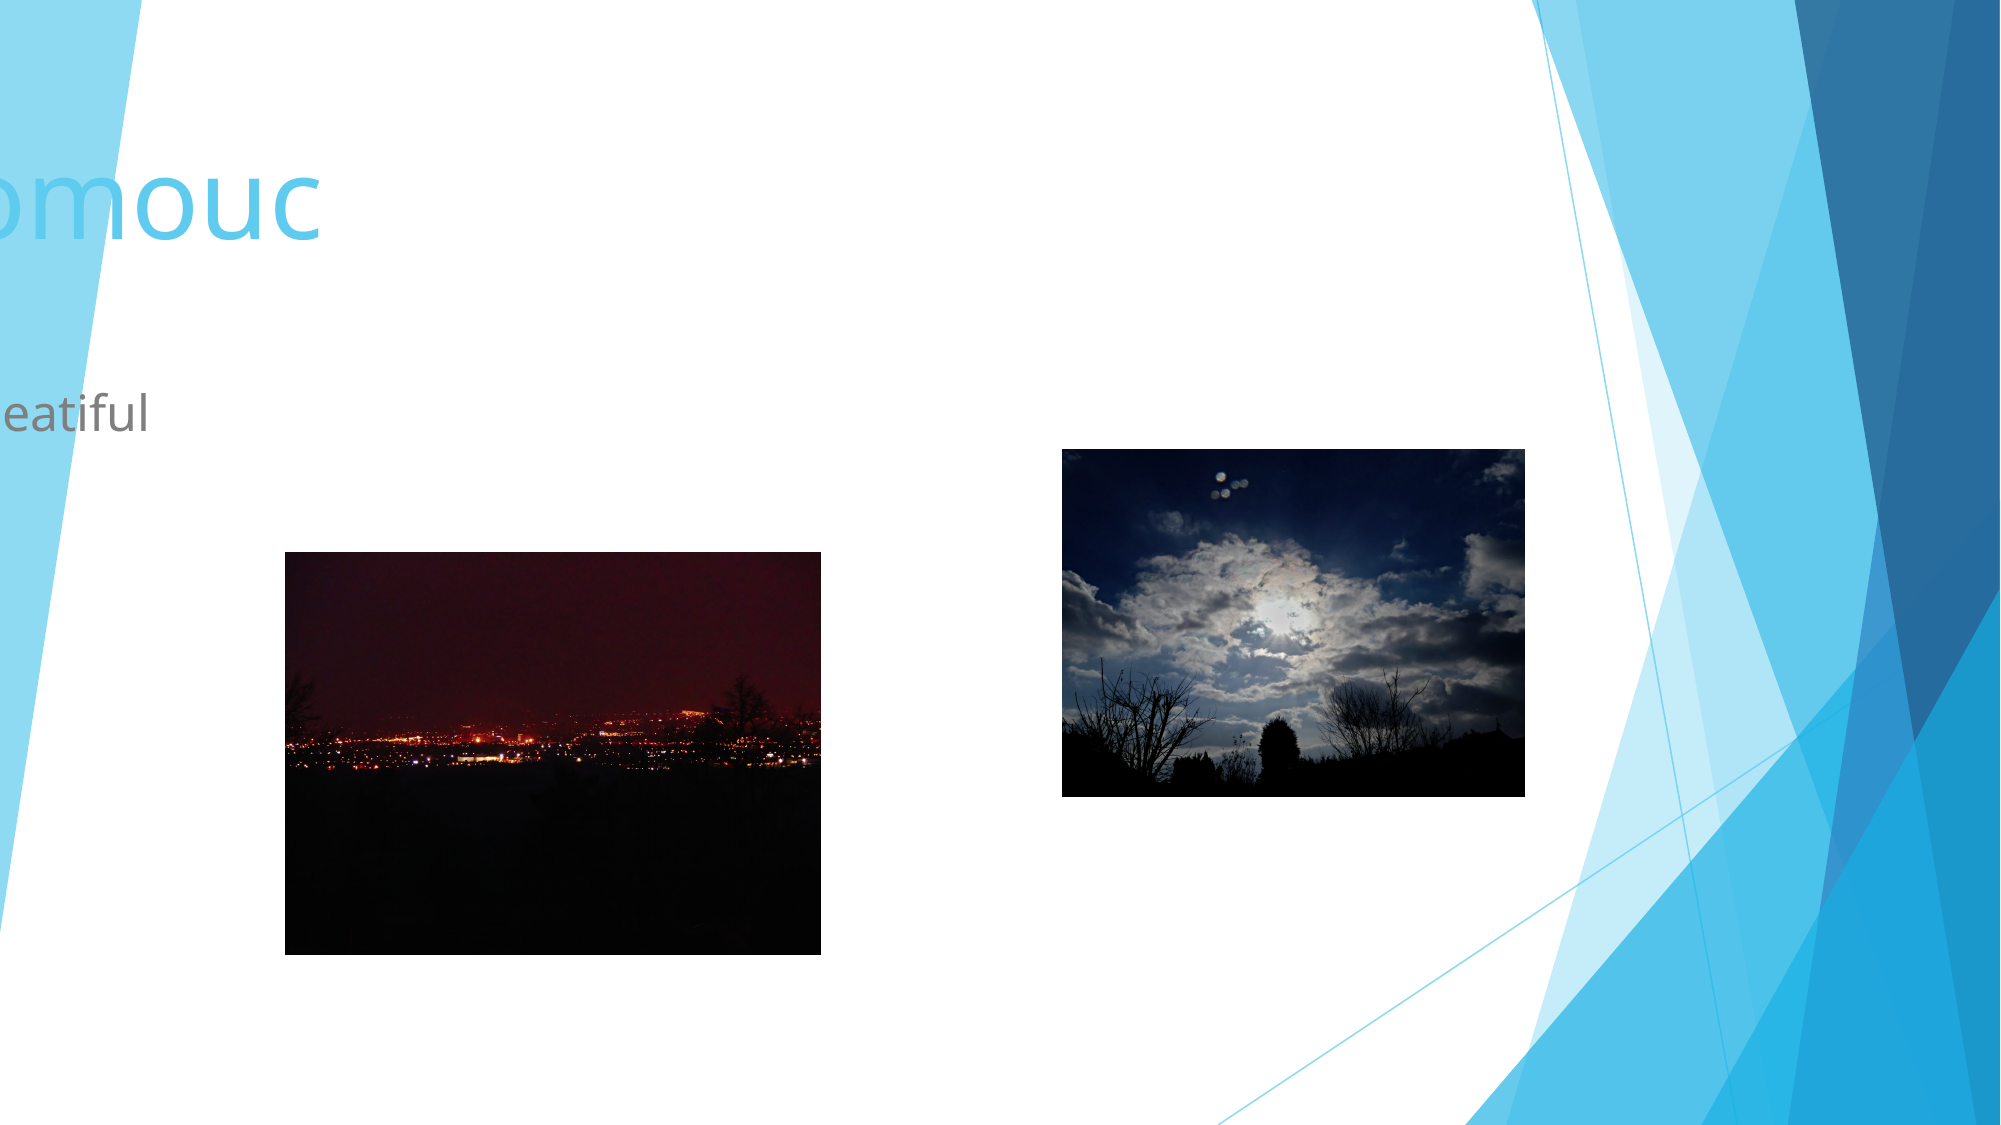

# Olomouc
is a quite big city and is really beatiful